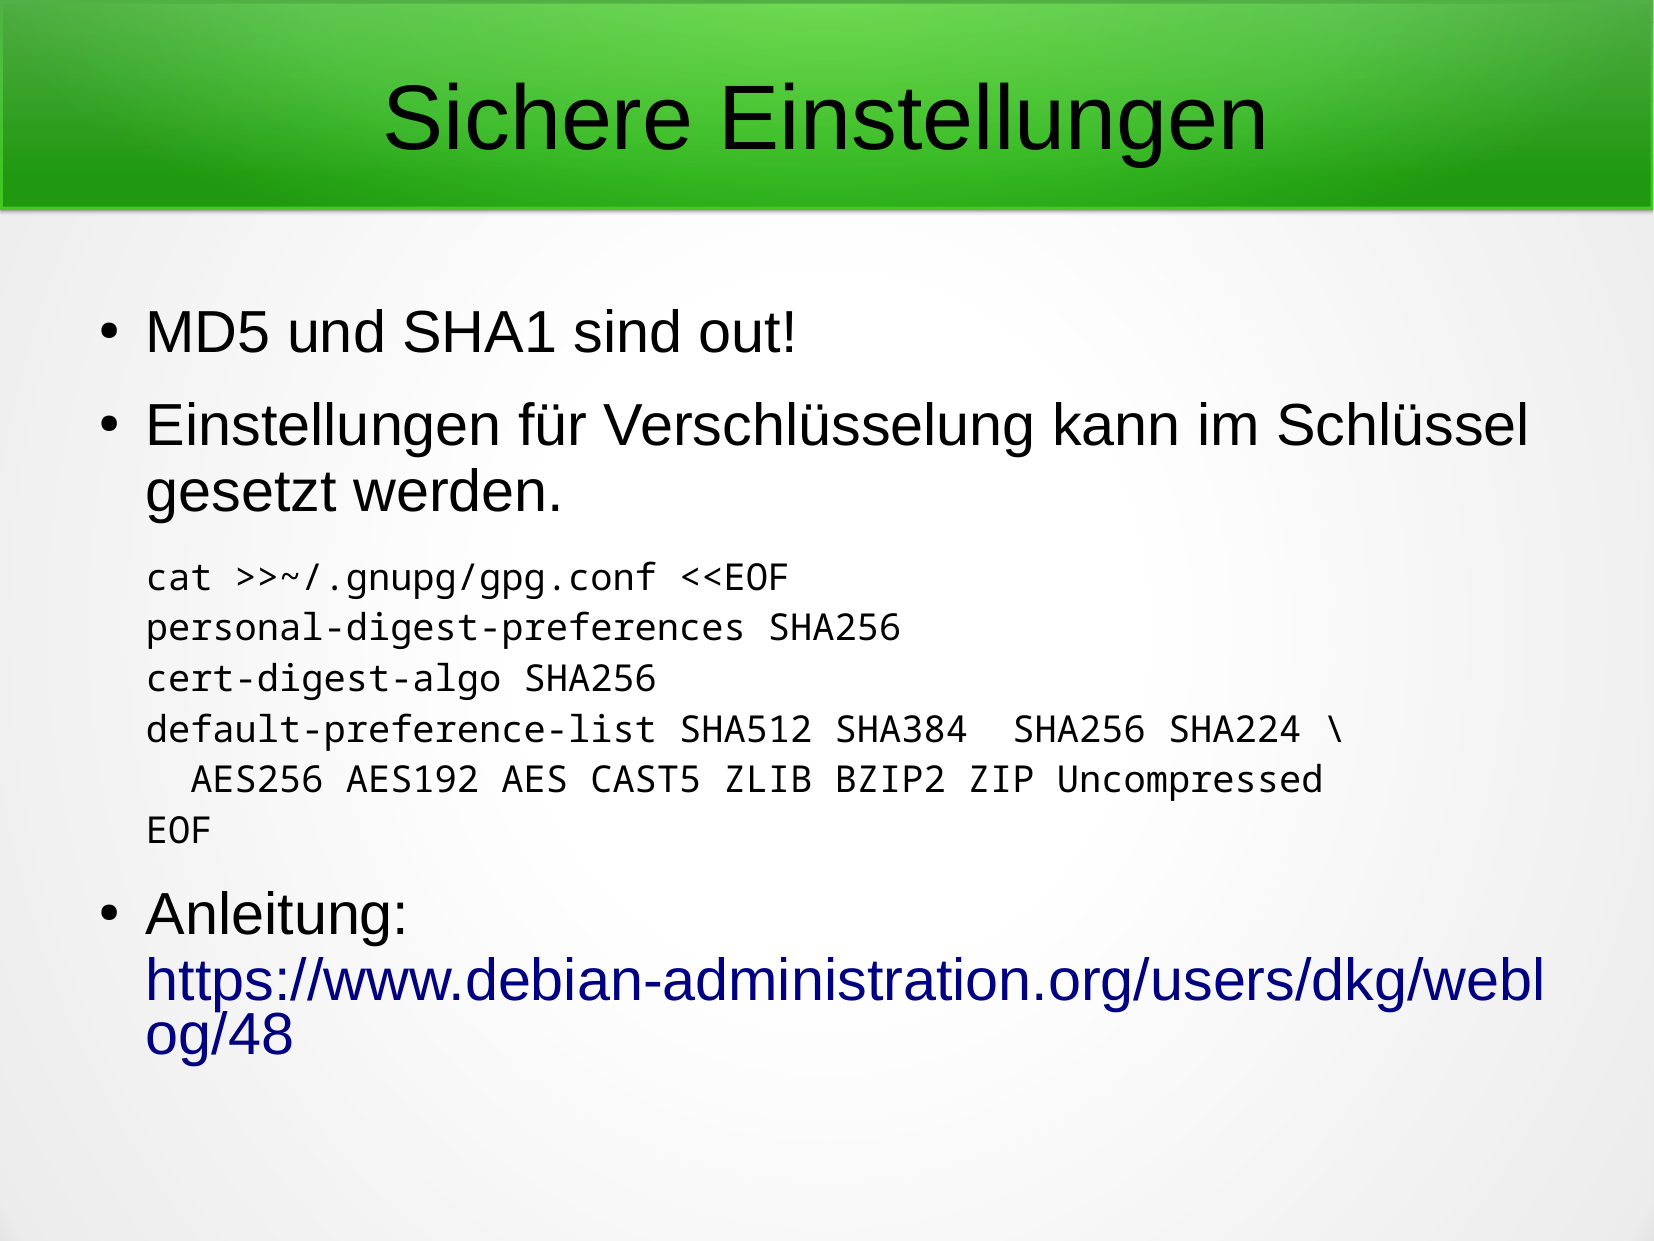

# Sichere Einstellungen
MD5 und SHA1 sind out!
Einstellungen für Verschlüsselung kann im Schlüssel gesetzt werden.
cat >>~/.gnupg/gpg.conf <<EOF
personal-digest-preferences SHA256
cert-digest-algo SHA256
default-preference-list SHA512 SHA384 SHA256 SHA224 \
 AES256 AES192 AES CAST5 ZLIB BZIP2 ZIP Uncompressed
EOF
Anleitung: https://www.debian-administration.org/users/dkg/weblog/48